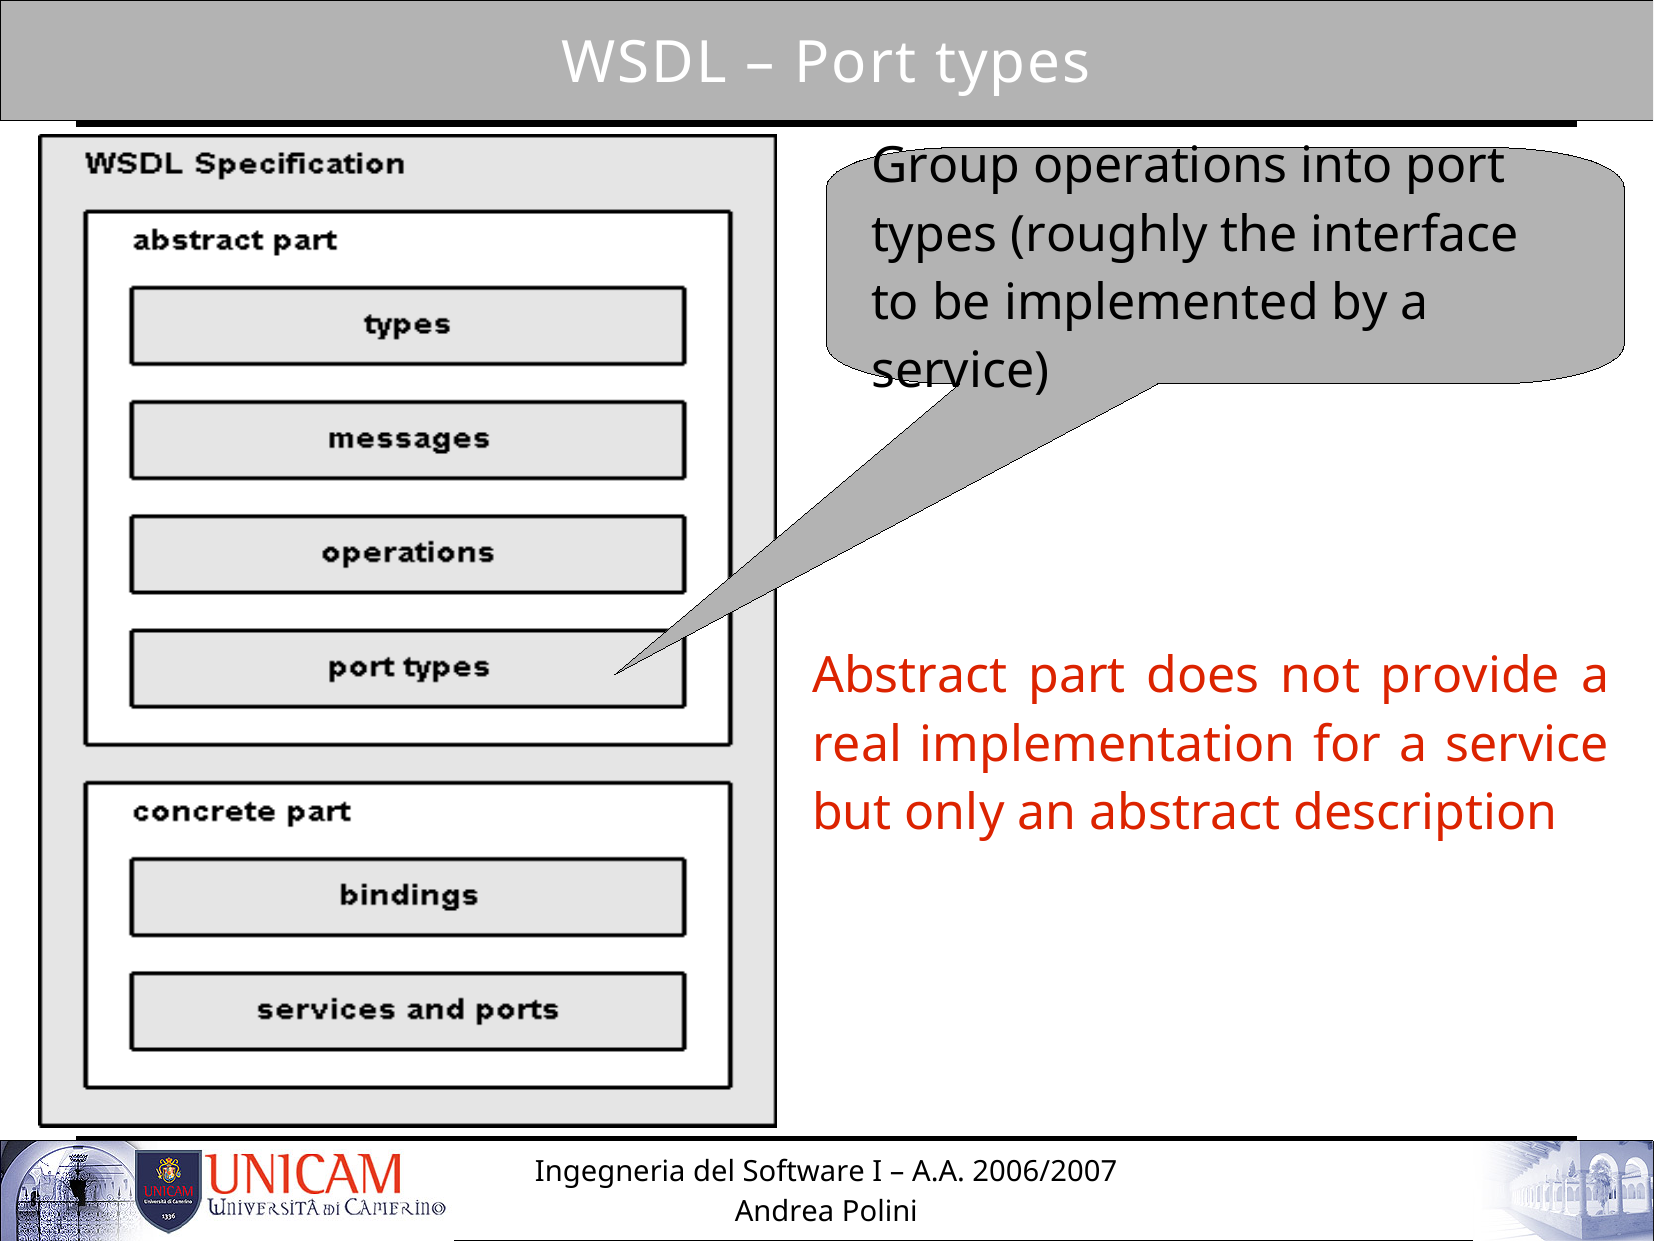

# WSDL – Port types
Group operations into port types (roughly the interface to be implemented by a service)
Abstract part does not provide a real implementation for a service but only an abstract description